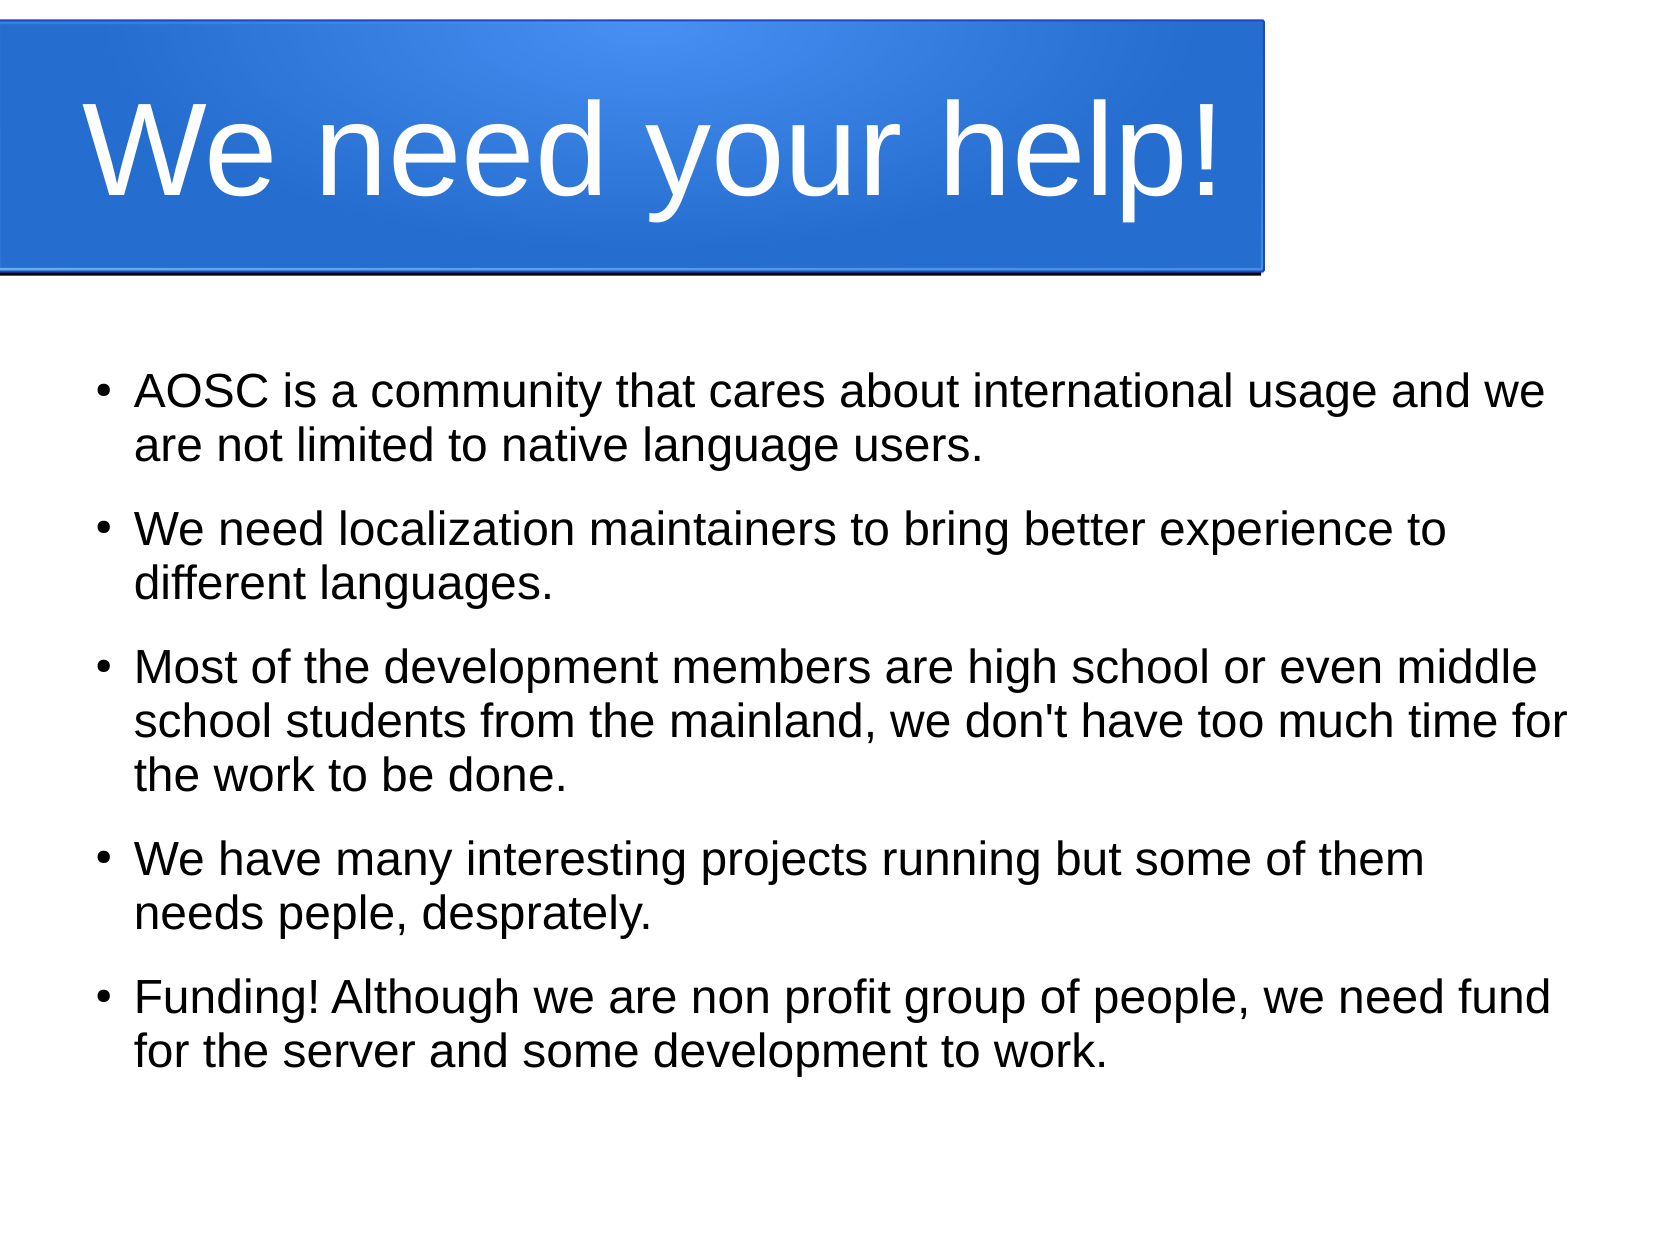

# We need your help!
AOSC is a community that cares about international usage and we are not limited to native language users.
We need localization maintainers to bring better experience to different languages.
Most of the development members are high school or even middle school students from the mainland, we don't have too much time for the work to be done.
We have many interesting projects running but some of them needs peple, desprately.
Funding! Although we are non profit group of people, we need fund for the server and some development to work.